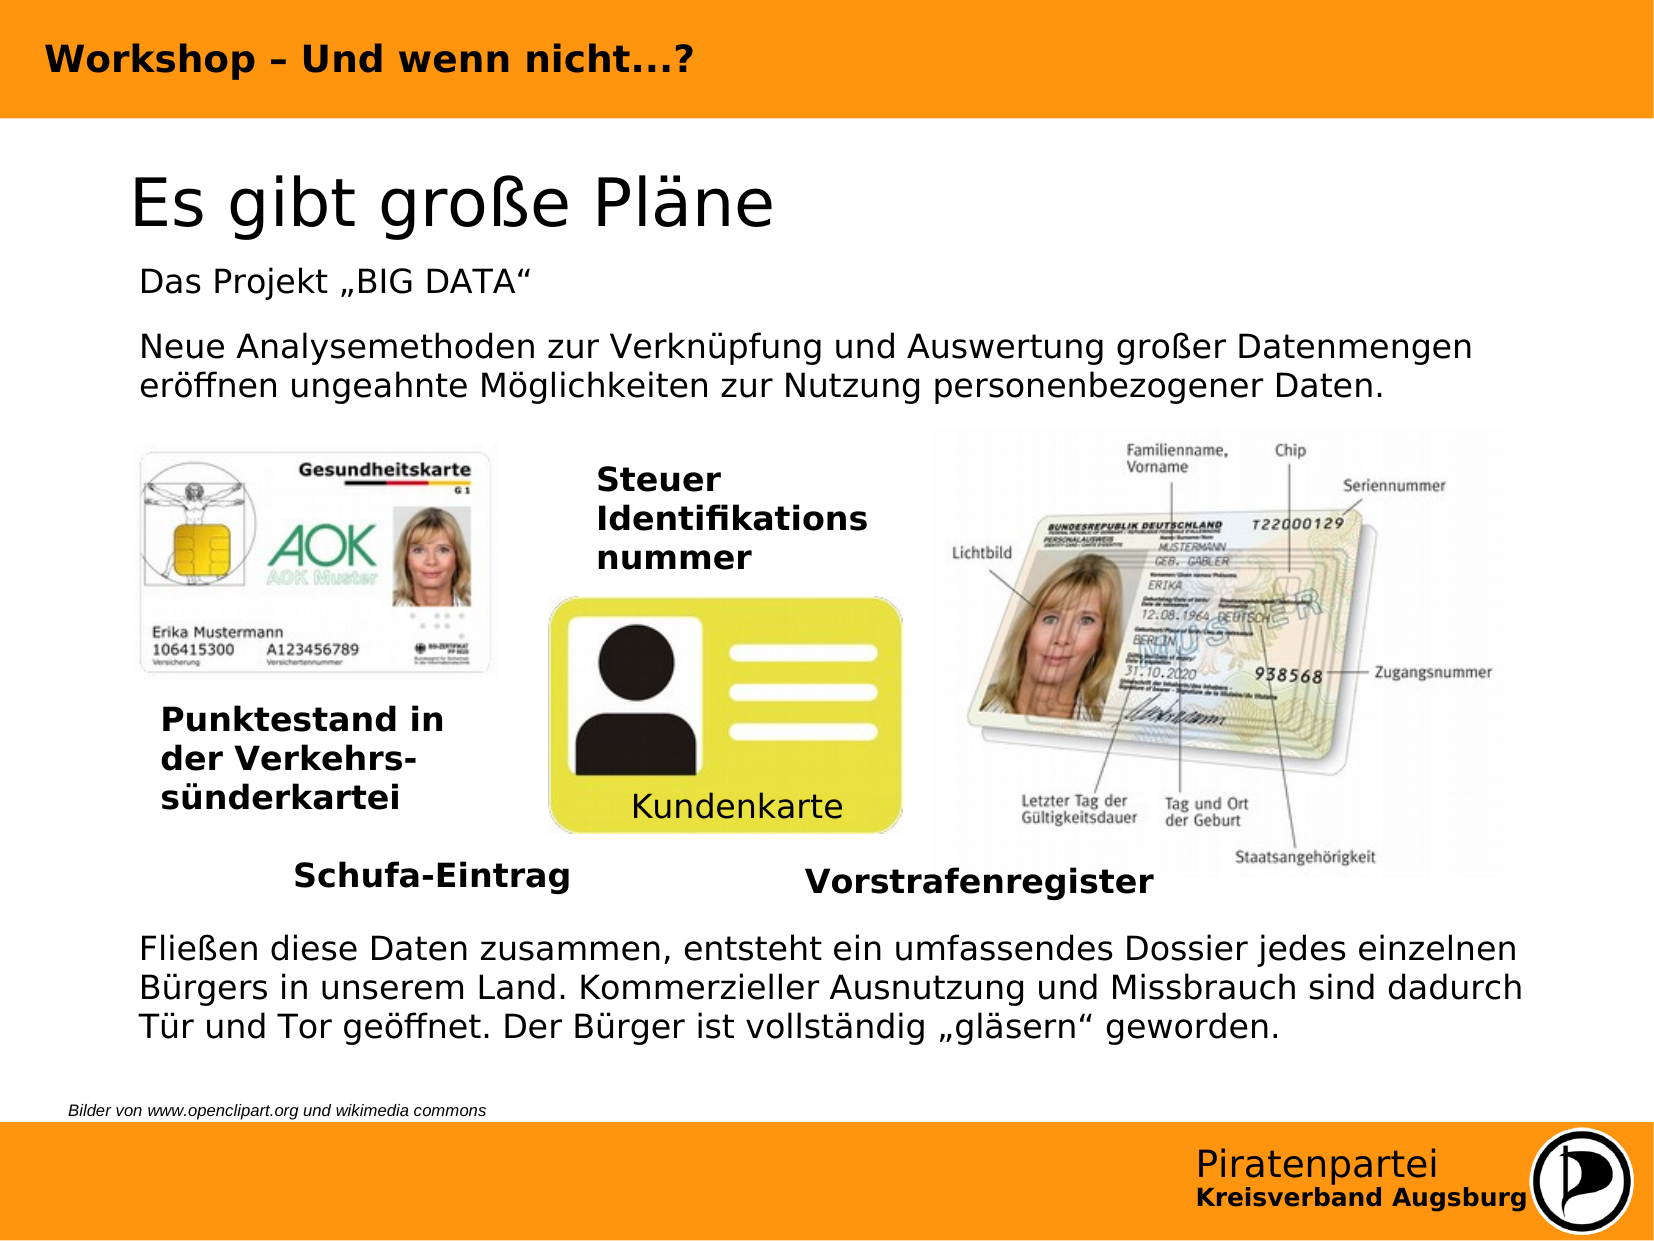

Workshop – Und wenn nicht...?
Es gibt große Pläne
Das Projekt „BIG DATA“
Neue Analysemethoden zur Verknüpfung und Auswertung großer Datenmengen eröffnen ungeahnte Möglichkeiten zur Nutzung personenbezogener Daten.
Steuer
Identifikations
nummer
Punktestand in der Verkehrs-sünderkartei
Kundenkarte
Schufa-Eintrag
Vorstrafenregister
Fließen diese Daten zusammen, entsteht ein umfassendes Dossier jedes einzelnen Bürgers in unserem Land. Kommerzieller Ausnutzung und Missbrauch sind dadurch Tür und Tor geöffnet. Der Bürger ist vollständig „gläsern“ geworden.
Bilder von www.openclipart.org und wikimedia commons